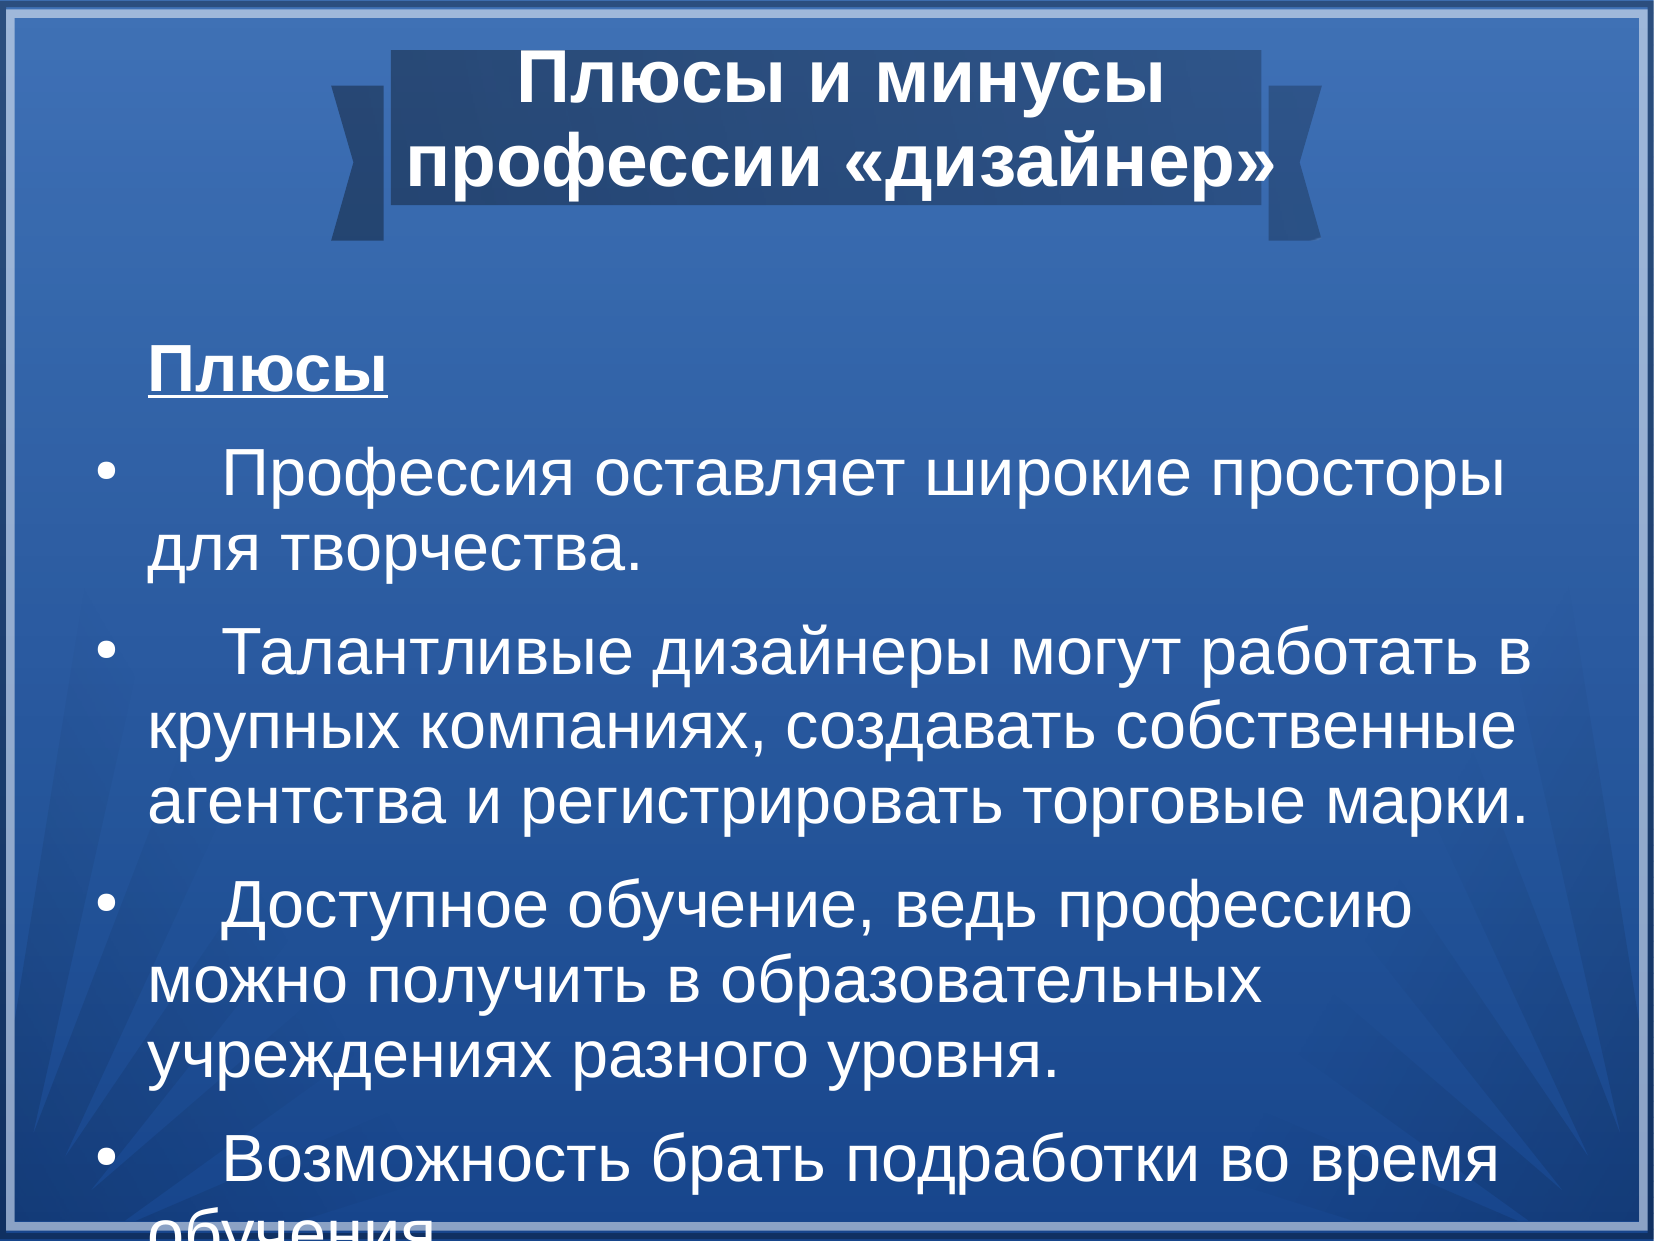

# Плюсы и минусы профессии «дизайнер»
Плюсы
 Профессия оставляет широкие просторы для творчества.
 Талантливые дизайнеры могут работать в крупных компаниях, создавать собственные агентства и регистрировать торговые марки.
 Доступное обучение, ведь профессию можно получить в образовательных учреждениях разного уровня.
 Возможность брать подработки во время обучения.
 Дизайнер может работать официально или взаимодействовать с частными заказчиками.
 Современные технологии позволяют создавать дизайн-проекты удаленно.
 Профессиональные дизайнеры получают стабильный высокий доход.
 Профессия актуальная и востребованная, ежегодно появляются новые направление дизайна.
 Возможность самостоятельно планировать рабочее время и вносить изменения в проект.
Минусы
 Дизайнер должен хорошо понимать специфику своей деятельности, необходимо постоянно развиваться и быть в тренде.
 Высокая конкуренция на рынке труда.
 Для этой сферы характерно профессиональное выгорание, связанное с творческими кризисами.
 Видение дизайнера и заказчика может различаться, что влечет за собой конфликты и стрессовые ситуации.
 Дизайнеры, которые не обрели популярность, получают не слишком высокие гонорары.